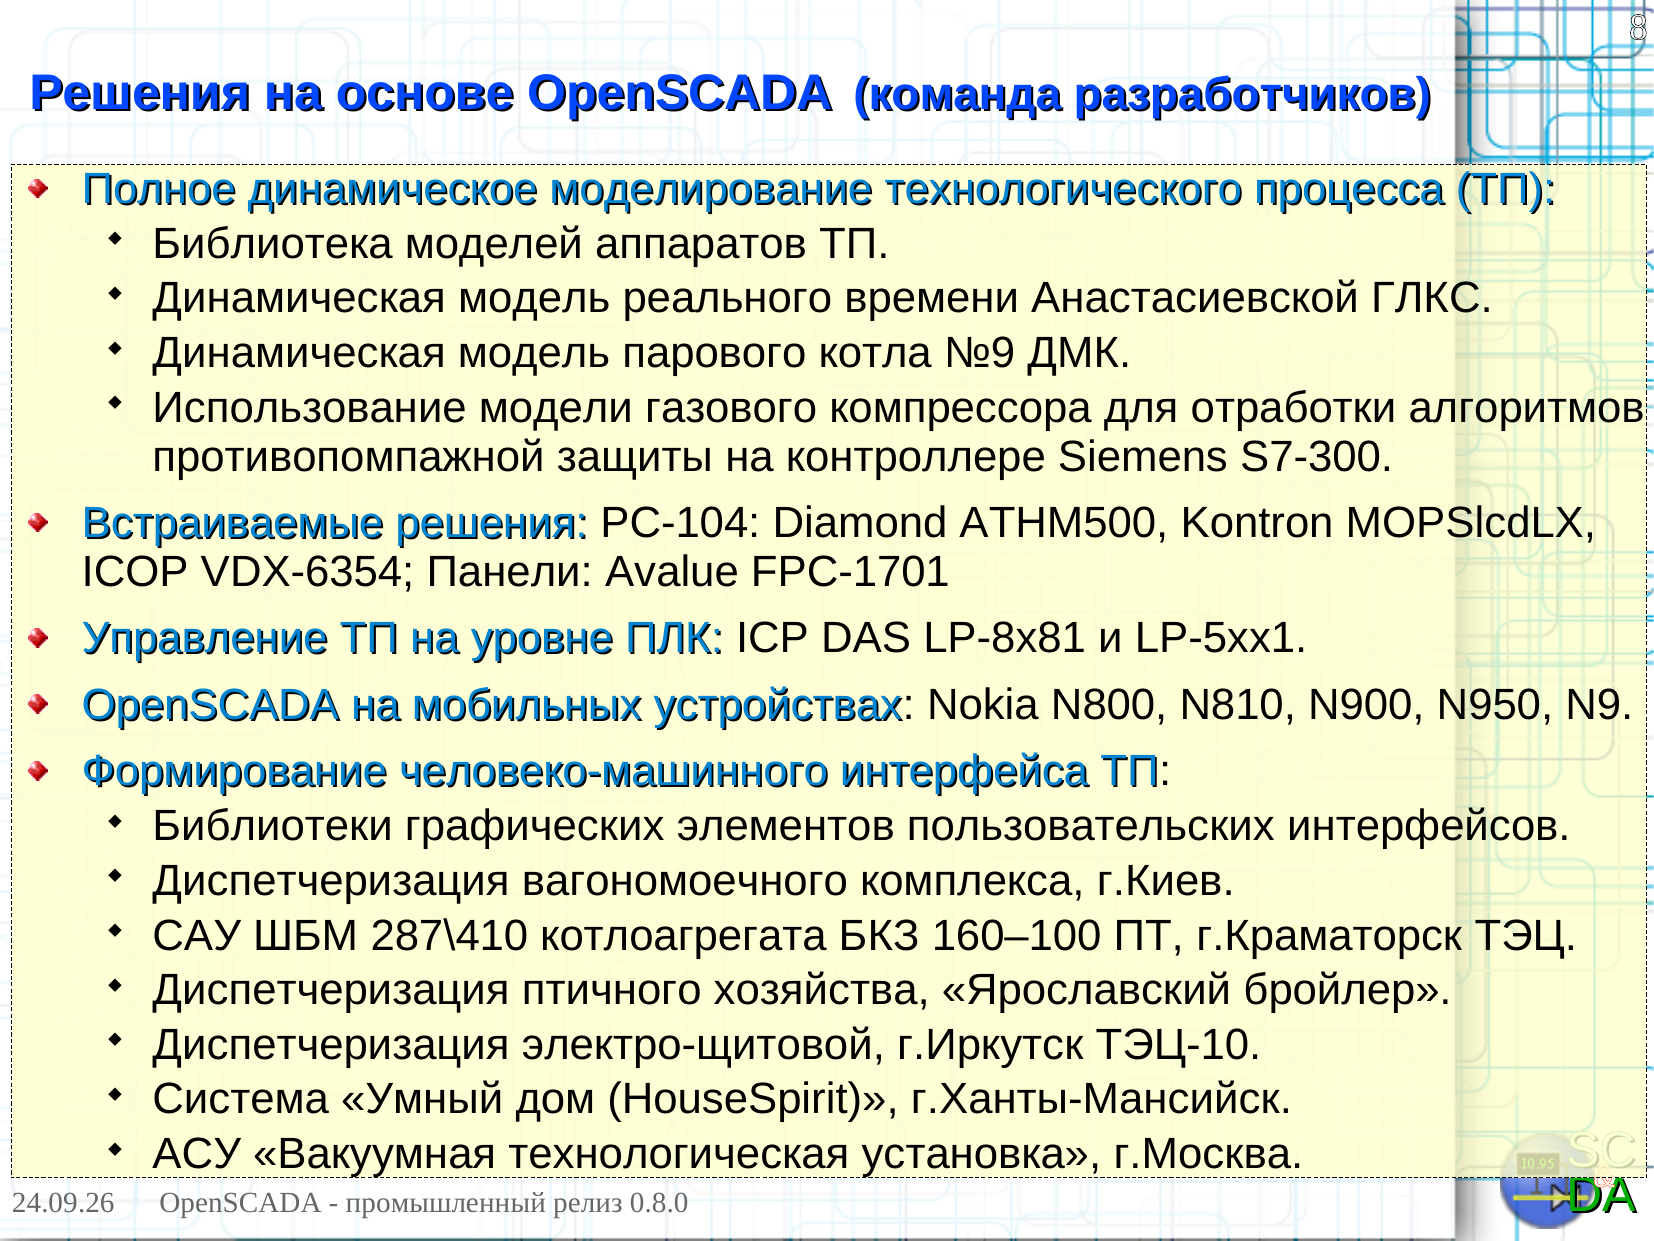

8
# Решения на основе OpenSCADA (команда разработчиков)
Полное динамическое моделирование технологического процесса (ТП):
Библиотека моделей аппаратов ТП.
Динамическая модель реального времени Анастасиевской ГЛКС.
Динамическая модель парового котла №9 ДМК.
Использование модели газового компрессора для отработки алгоритмов противопомпажной защиты на контроллере Siemens S7-300.
Встраиваемые решения: PC-104: Diamond ATHM500, Kontron MOPSlcdLX,
ICOP VDX-6354; Панели: Avalue FPC-1701
Управление ТП на уровне ПЛК: ICP DAS LP-8x81 и LP-5xx1.
OpenSCADA на мобильных устройствах: Nokia N800, N810, N900, N950, N9.
Формирование человеко-машинного интерфейса ТП:
Библиотеки графических элементов пользовательских интерфейсов.
Диспетчеризация вагономоечного комплекса, г.Киев.
САУ ШБМ 287\410 котлоагрегата БКЗ 160–100 ПТ, г.Краматорск ТЭЦ.
Диспетчеризация птичного хозяйства, «Ярославский бройлер».
Диспетчеризация электро-щитовой, г.Иркутск ТЭЦ-10.
Система «Умный дом (HouseSpirit)», г.Ханты-Мансийск.
АСУ «Вакуумная технологическая установка», г.Москва.
OpenSCADA - промышленный релиз 0.8.0